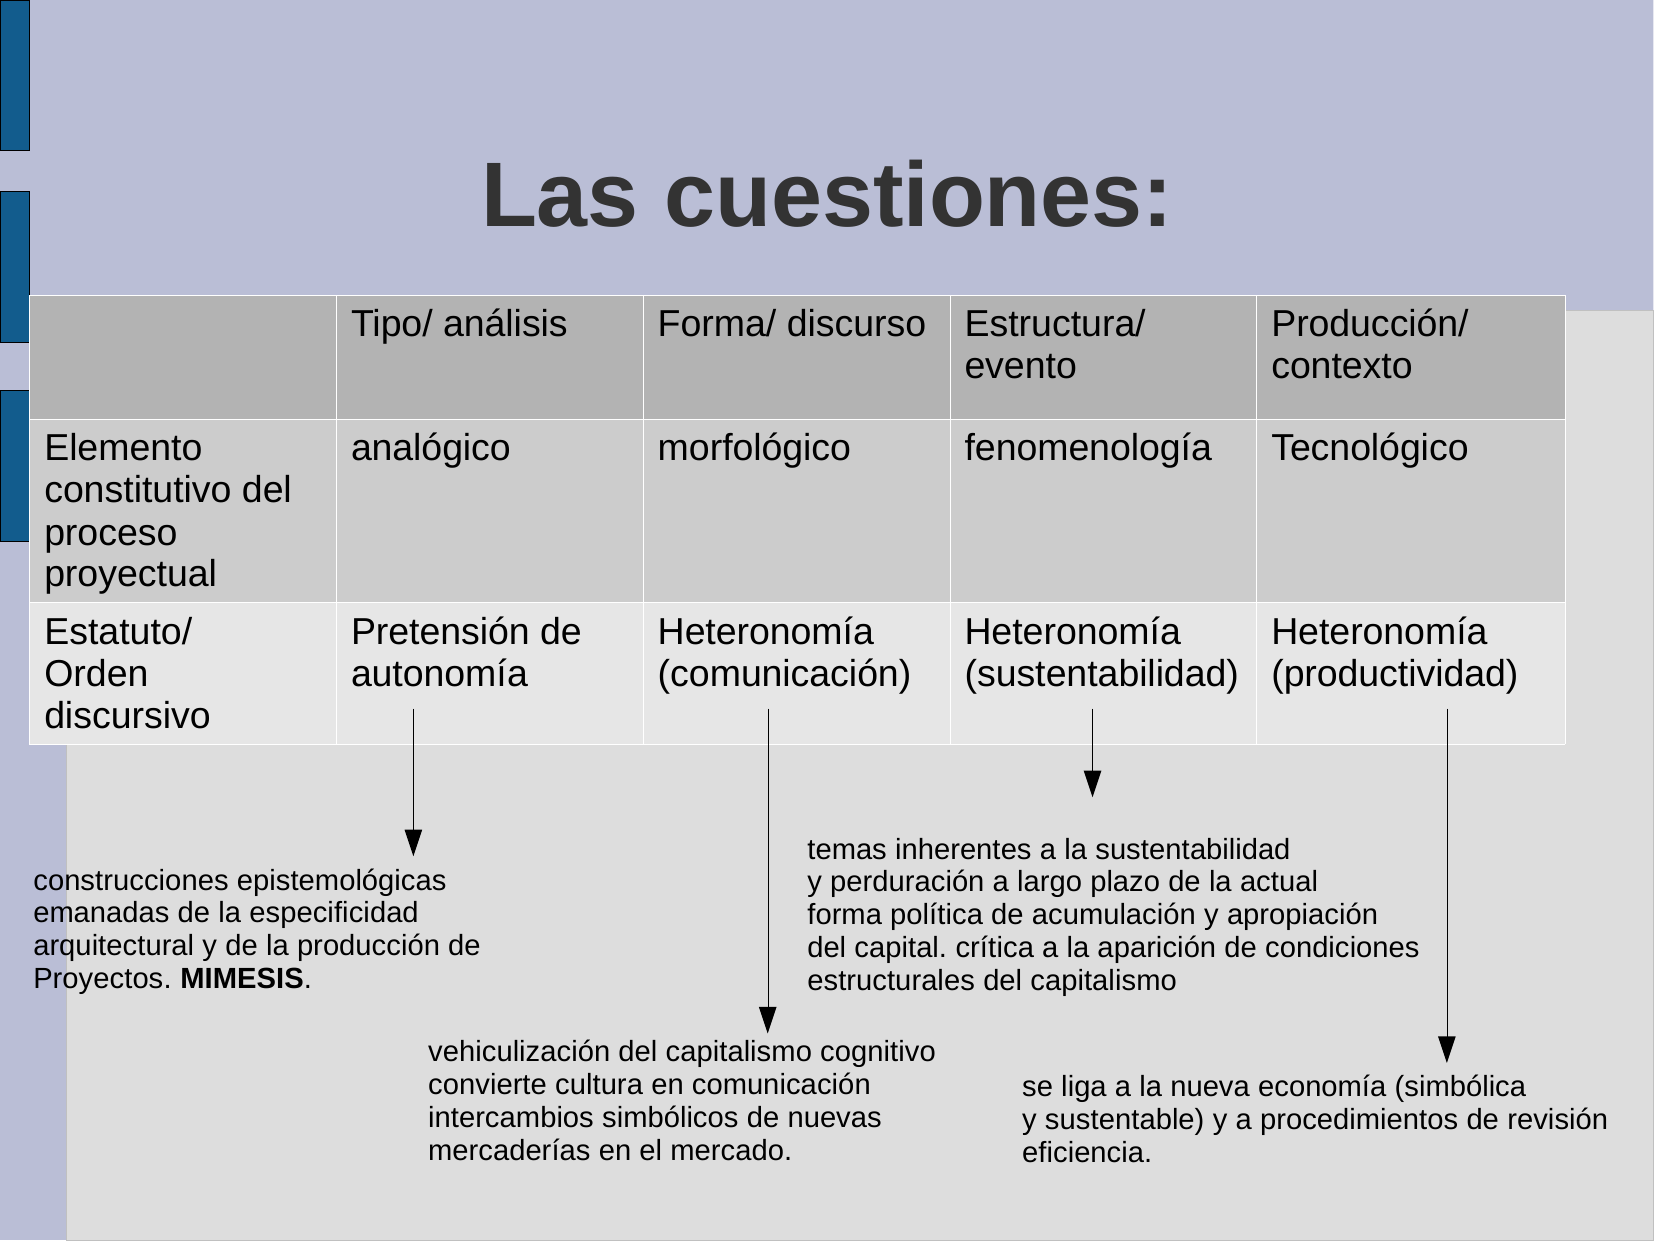

# Las cuestiones:
| | Tipo/ análisis | Forma/ discurso | Estructura/ evento | Producción/ contexto |
| --- | --- | --- | --- | --- |
| Elemento constitutivo del proceso proyectual | analógico | morfológico | fenomenología | Tecnológico |
| Estatuto/ Orden discursivo | Pretensión de autonomía | Heteronomía (comunicación) | Heteronomía (sustentabilidad) | Heteronomía (productividad) |
temas inherentes a la sustentabilidad
y perduración a largo plazo de la actual
forma política de acumulación y apropiación
del capital. crítica a la aparición de condiciones
estructurales del capitalismo
construcciones epistemológicas
emanadas de la especificidad
arquitectural y de la producción de
Proyectos. MIMESIS.
vehiculización del capitalismo cognitivo
convierte cultura en comunicación
intercambios simbólicos de nuevas
mercaderías en el mercado.
se liga a la nueva economía (simbólica
y sustentable) y a procedimientos de revisión
eficiencia.